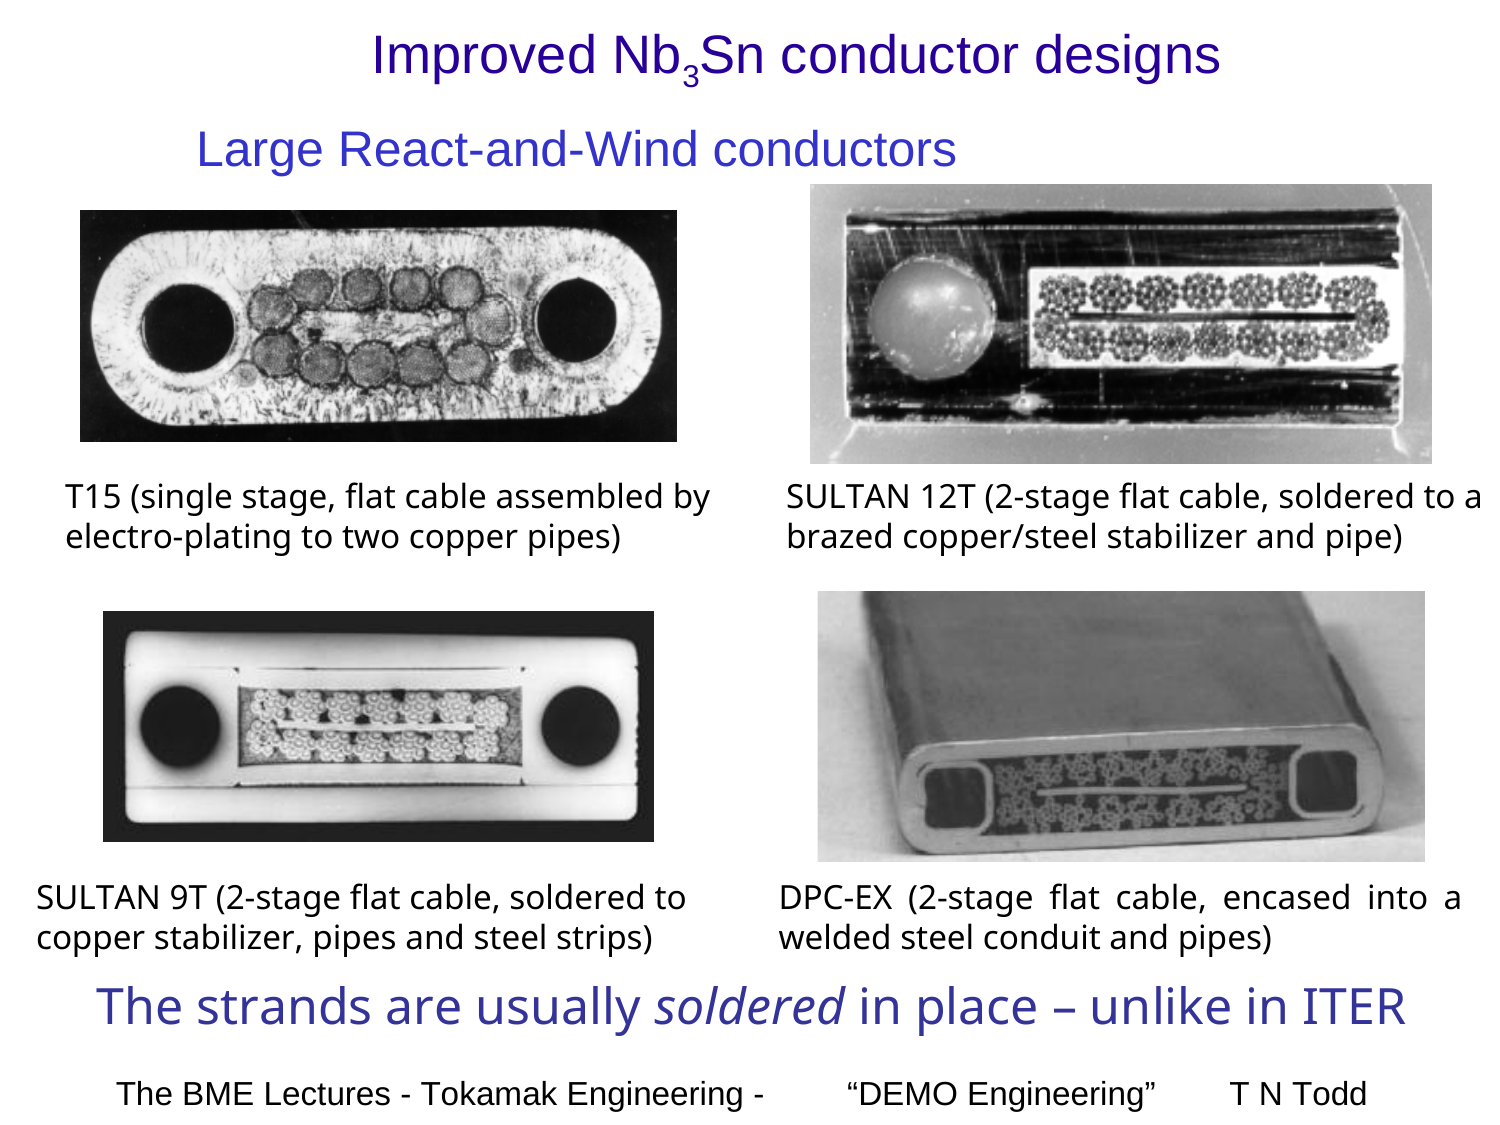

Improved Nb3Sn conductor designs
# Large React-and-Wind conductors
SULTAN 12T (2-stage flat cable, soldered to a brazed copper/steel stabilizer and pipe)
T15 (single stage, flat cable assembled by electro-plating to two copper pipes)
DPC-EX (2-stage flat cable, encased into a welded steel conduit and pipes)
SULTAN 9T (2-stage flat cable, soldered to copper stabilizer, pipes and steel strips)
The strands are usually soldered in place – unlike in ITER